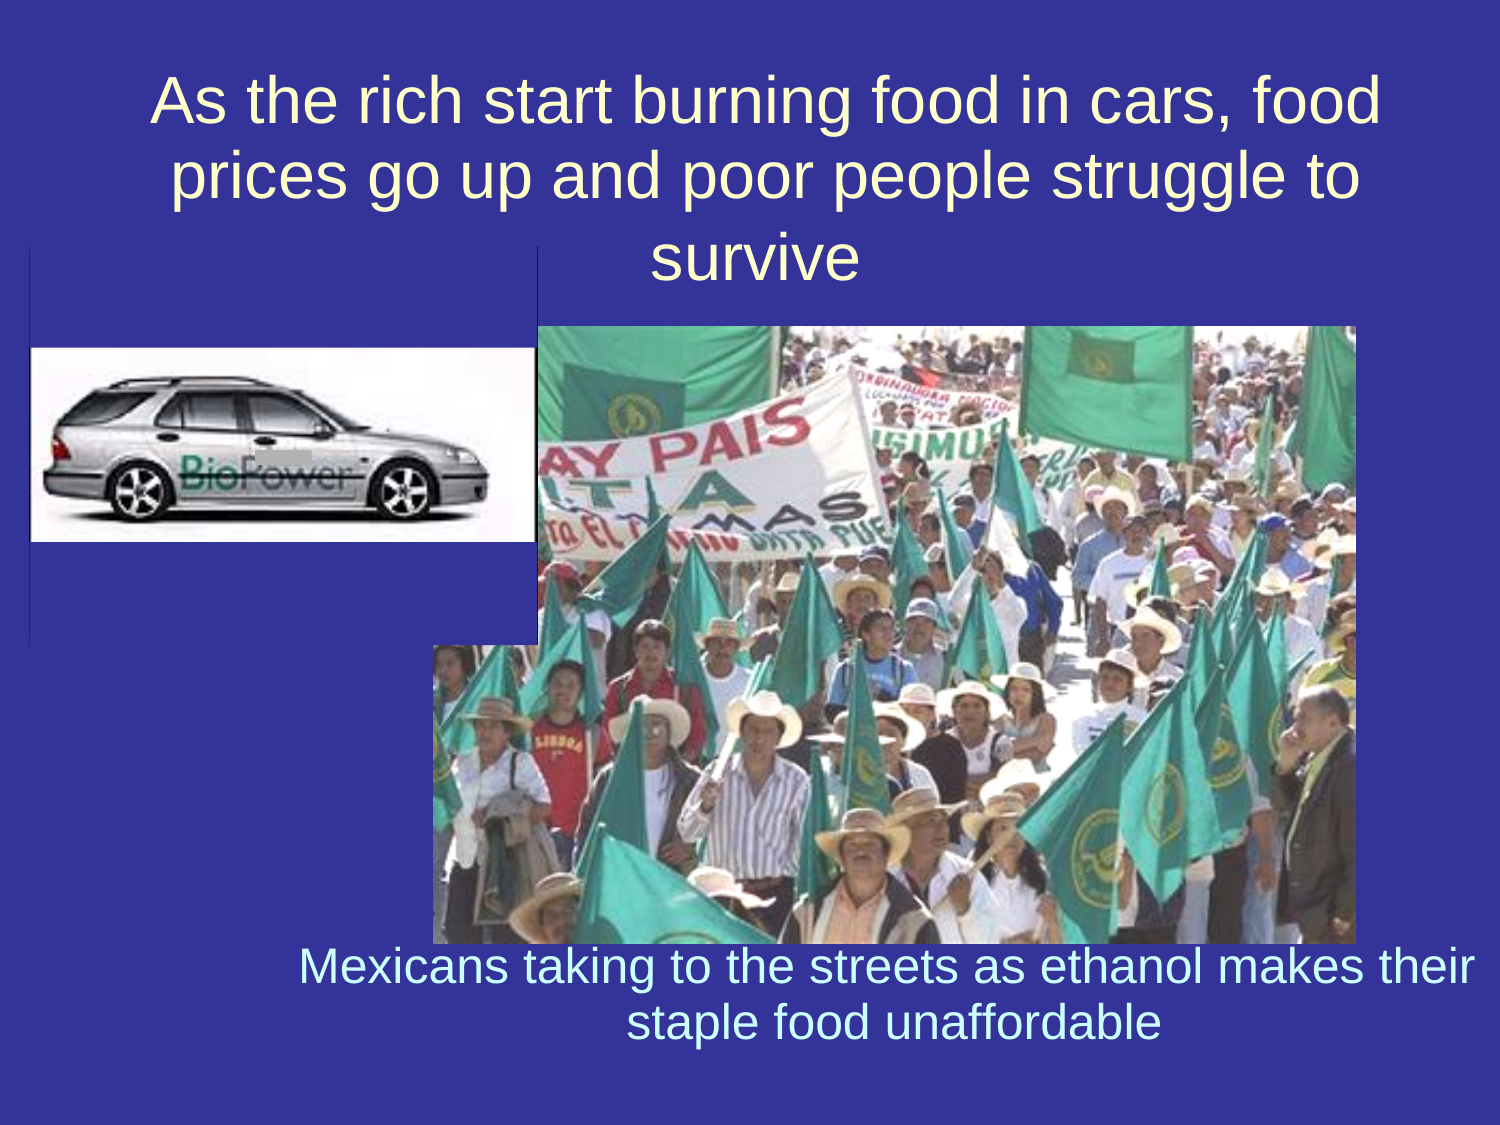

# As the rich start burning food in cars, food prices go up and poor people struggle to survive
Mexicans taking to the streets as ethanol makes their
staple food unaffordable